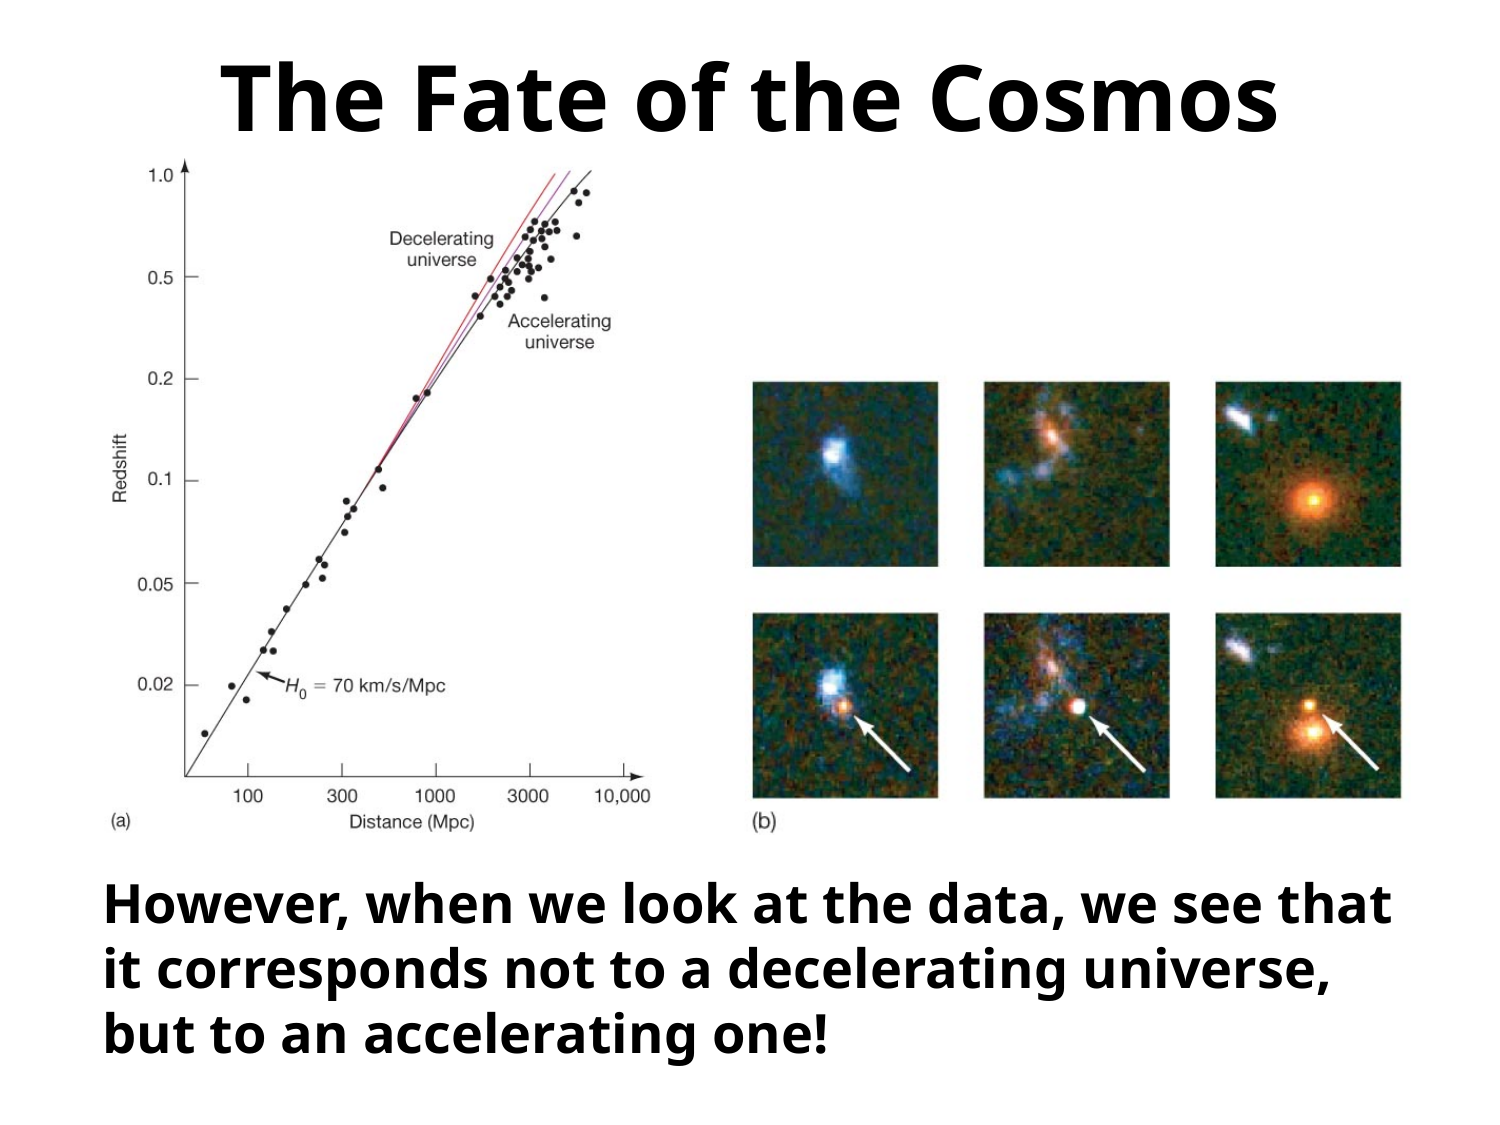

# The Fate of the Cosmos
However, when we look at the data, we see that it corresponds not to a decelerating universe, but to an accelerating one!